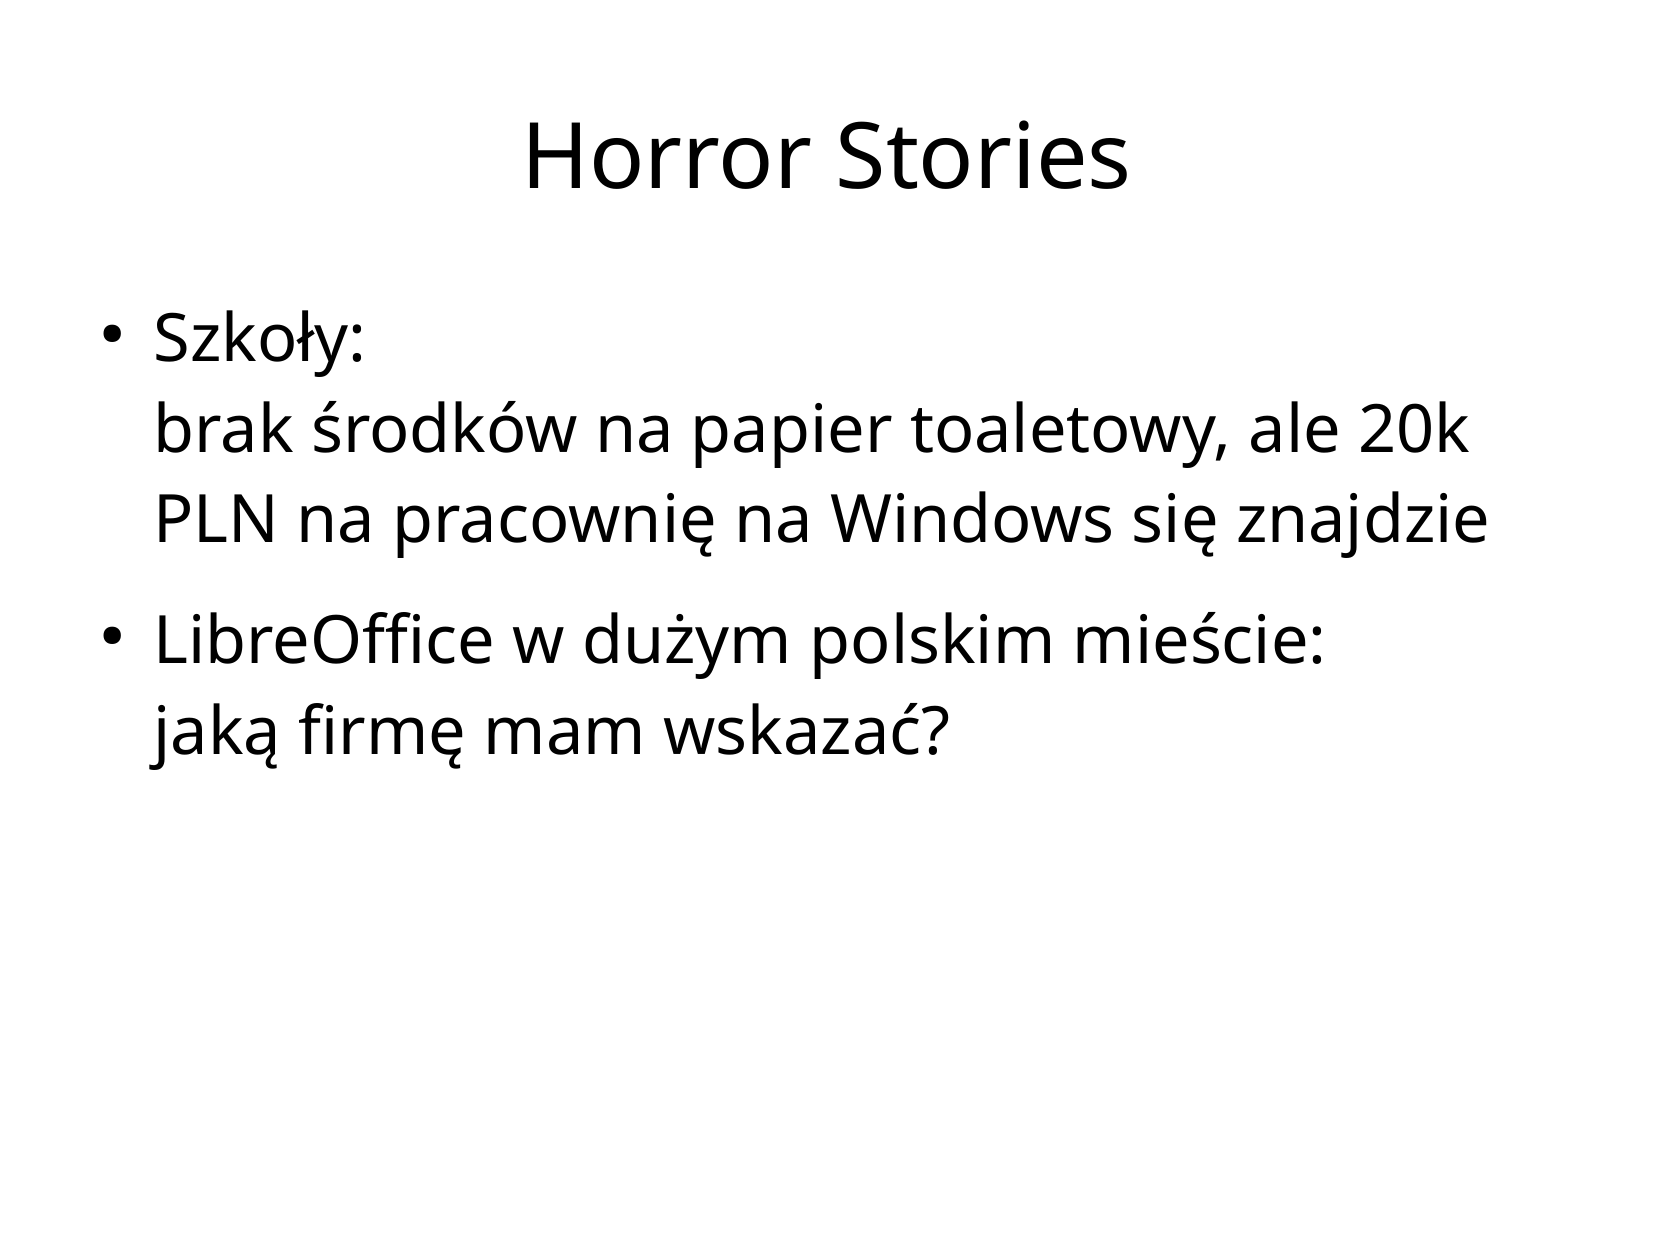

# Horror Stories
Szkoły:
brak środków na papier toaletowy, ale 20k PLN na pracownię na Windows się znajdzie
LibreOffice w dużym polskim mieście:
jaką firmę mam wskazać?